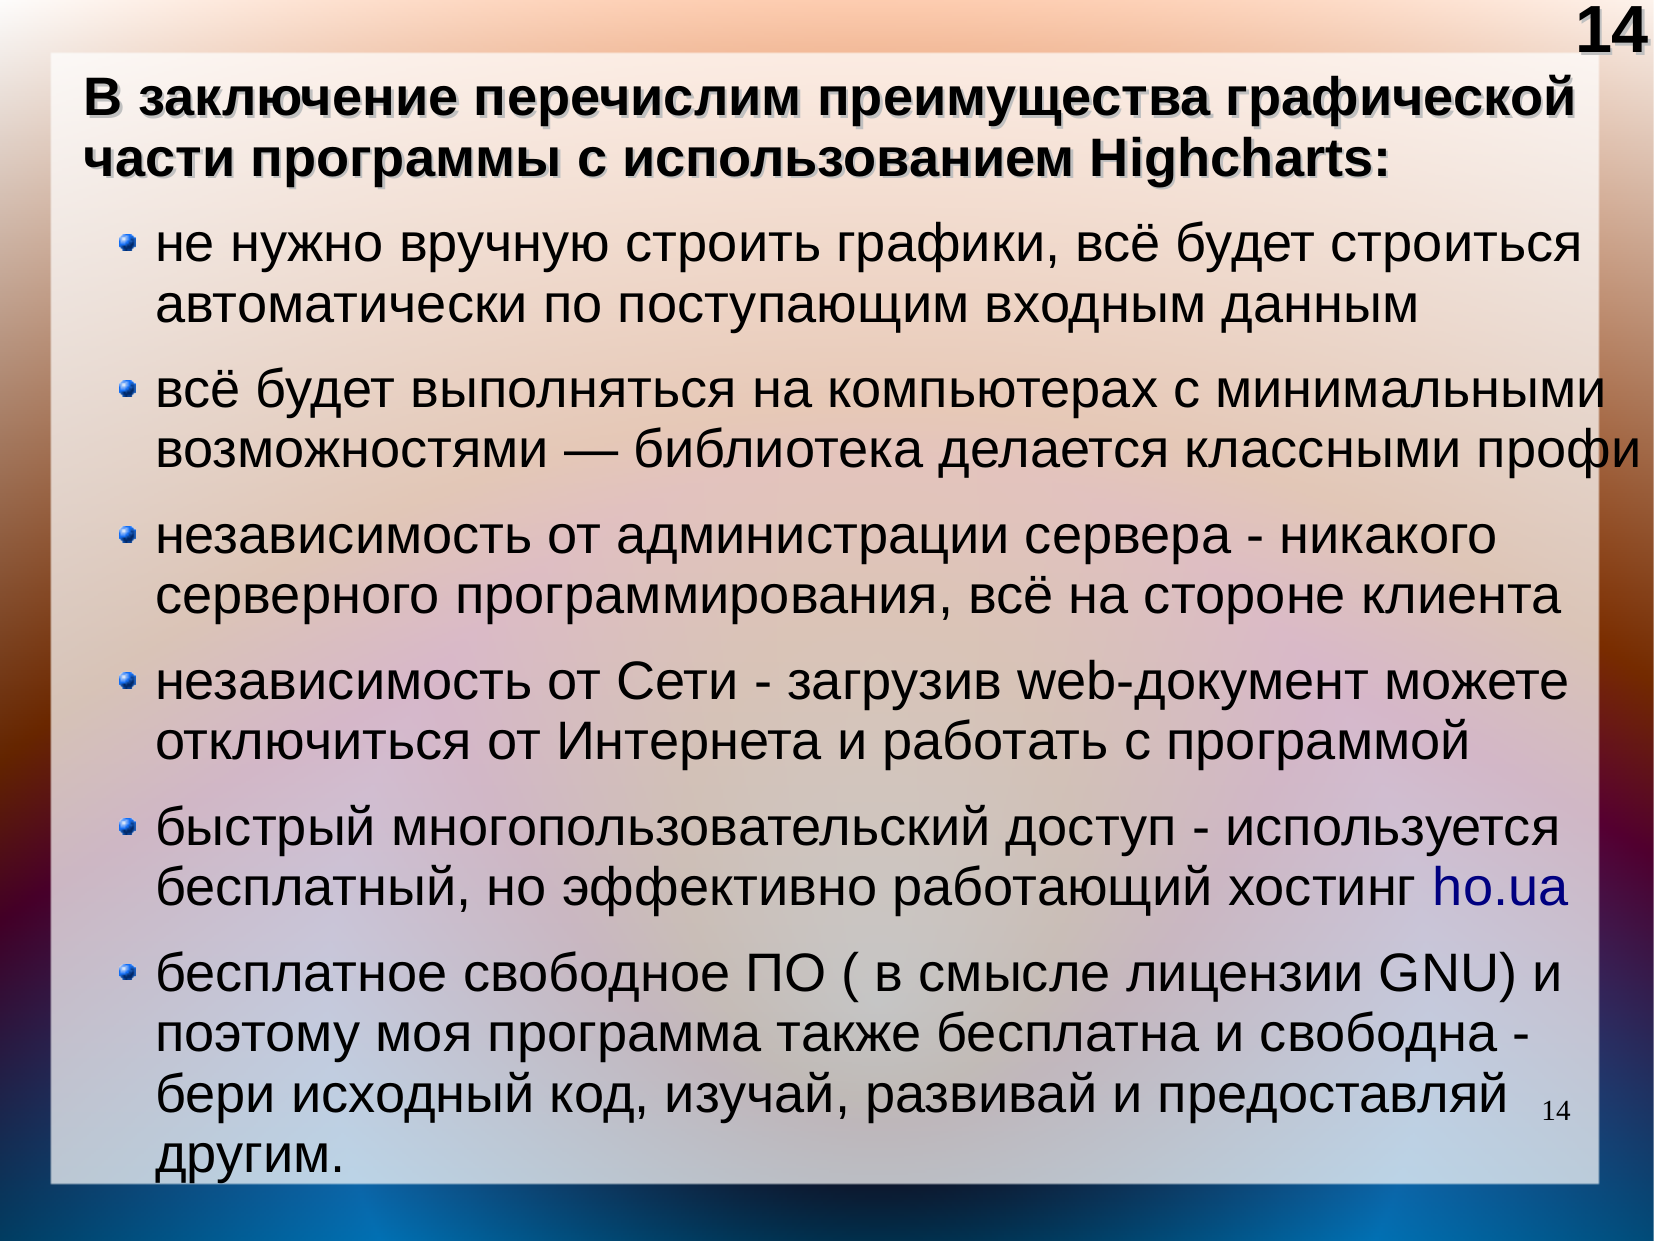

В заключение перечислим преимущества графической части программы с использованием Highcharts:
не нужно вручную строить графики, всё будет строиться автоматически по поступающим входным данным
всё будет выполняться на компьютерах с минимальными возможностями — библиотека делается классными профи
независимость от администрации сервера - никакого серверного программирования, всё на стороне клиента
независимость от Сети - загрузив web-документ можете отключиться от Интернета и работать с программой
быстрый многопользовательский доступ - используется бесплатный, но эффективно работающий хостинг ho.ua
бесплатное свободное ПО ( в смысле лицензии GNU) и поэтому моя программа также бесплатна и свободна - бери исходный код, изучай, развивай и предоставляй другим.
14